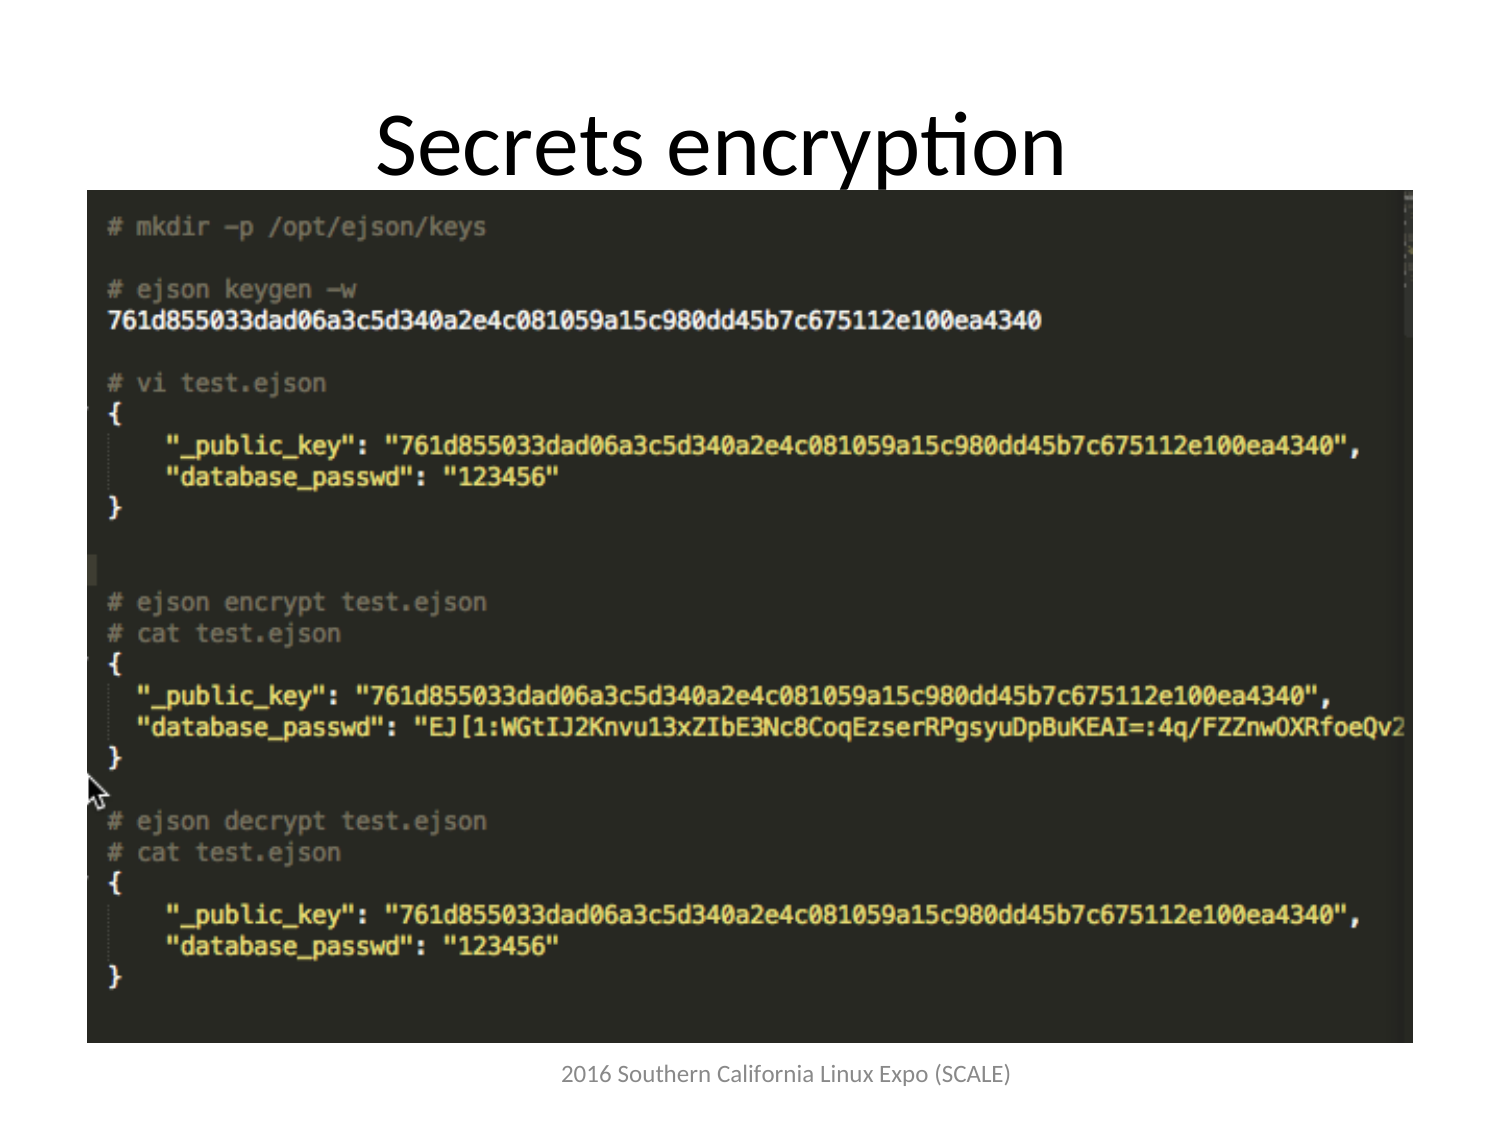

# Secrets encryption
2016 Southern California Linux Expo (SCALE)